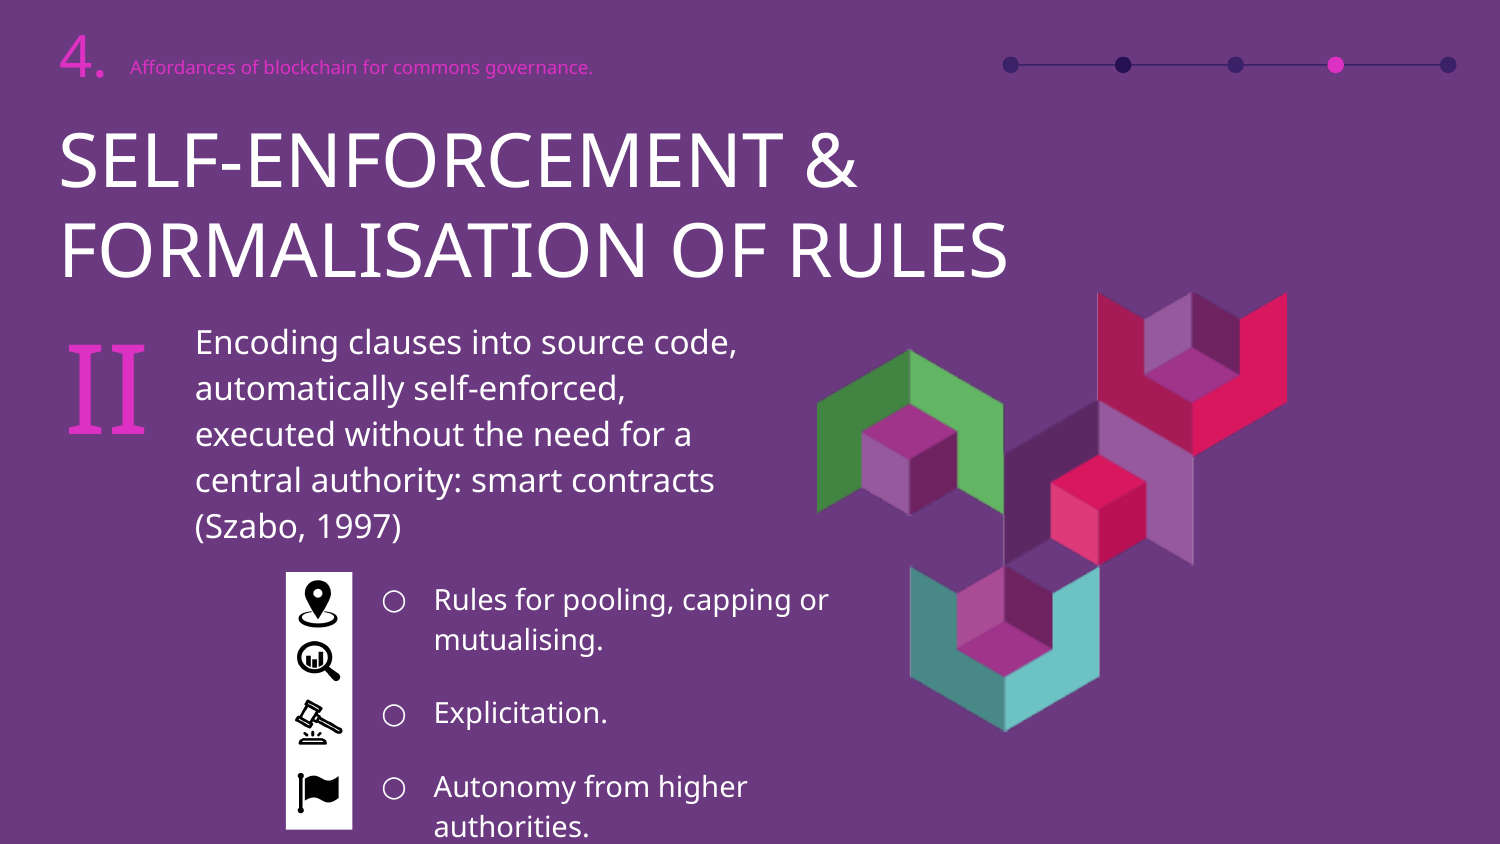

4.
Affordances of blockchain for commons governance.
SELF-ENFORCEMENT & FORMALISATION OF RULES
II
# Encoding clauses into source code, automatically self-enforced, executed without the need for a central authority: smart contracts (Szabo, 1997)
Rules for pooling, capping or mutualising.
Explicitation.
Autonomy from higher authorities.